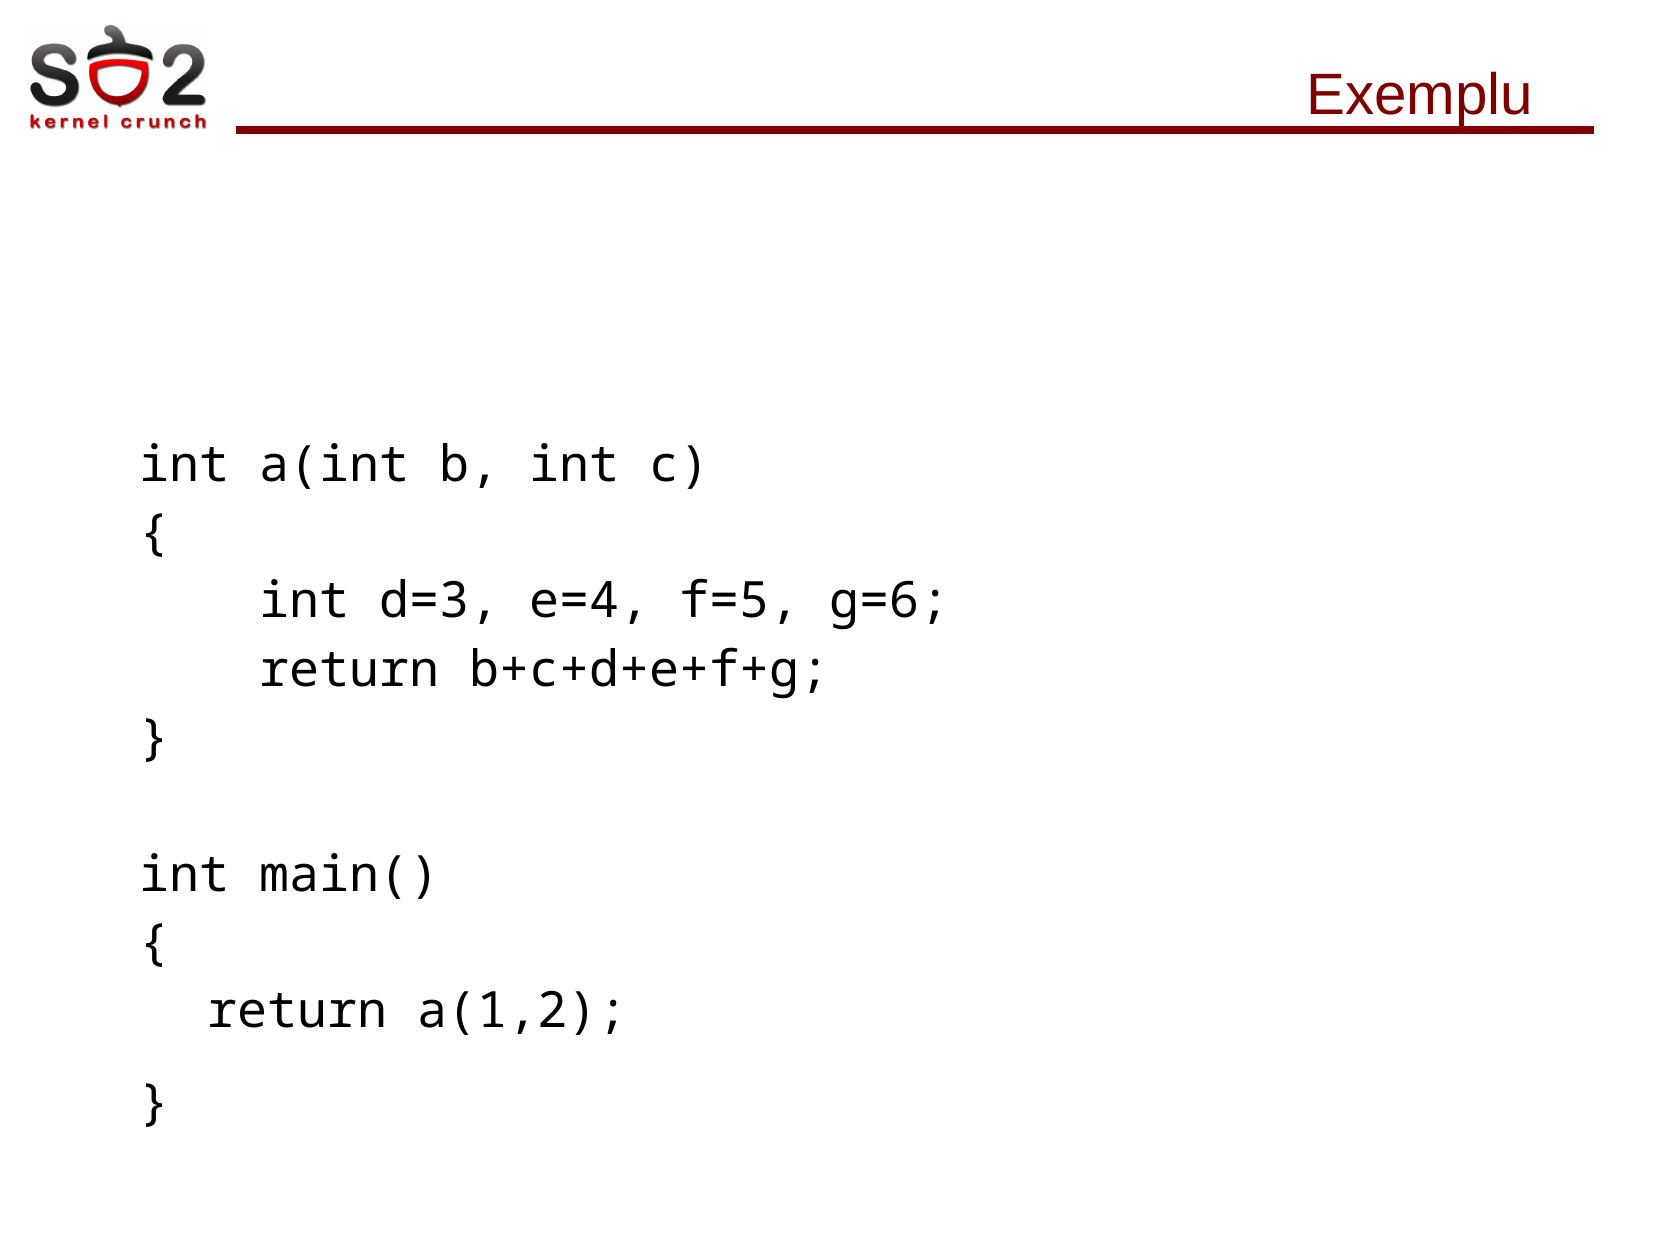

# Exemplu
int a(int b, int c)
{
 int d=3, e=4, f=5, g=6;
 return b+c+d+e+f+g;
}
int main()
{
return a(1,2);
}